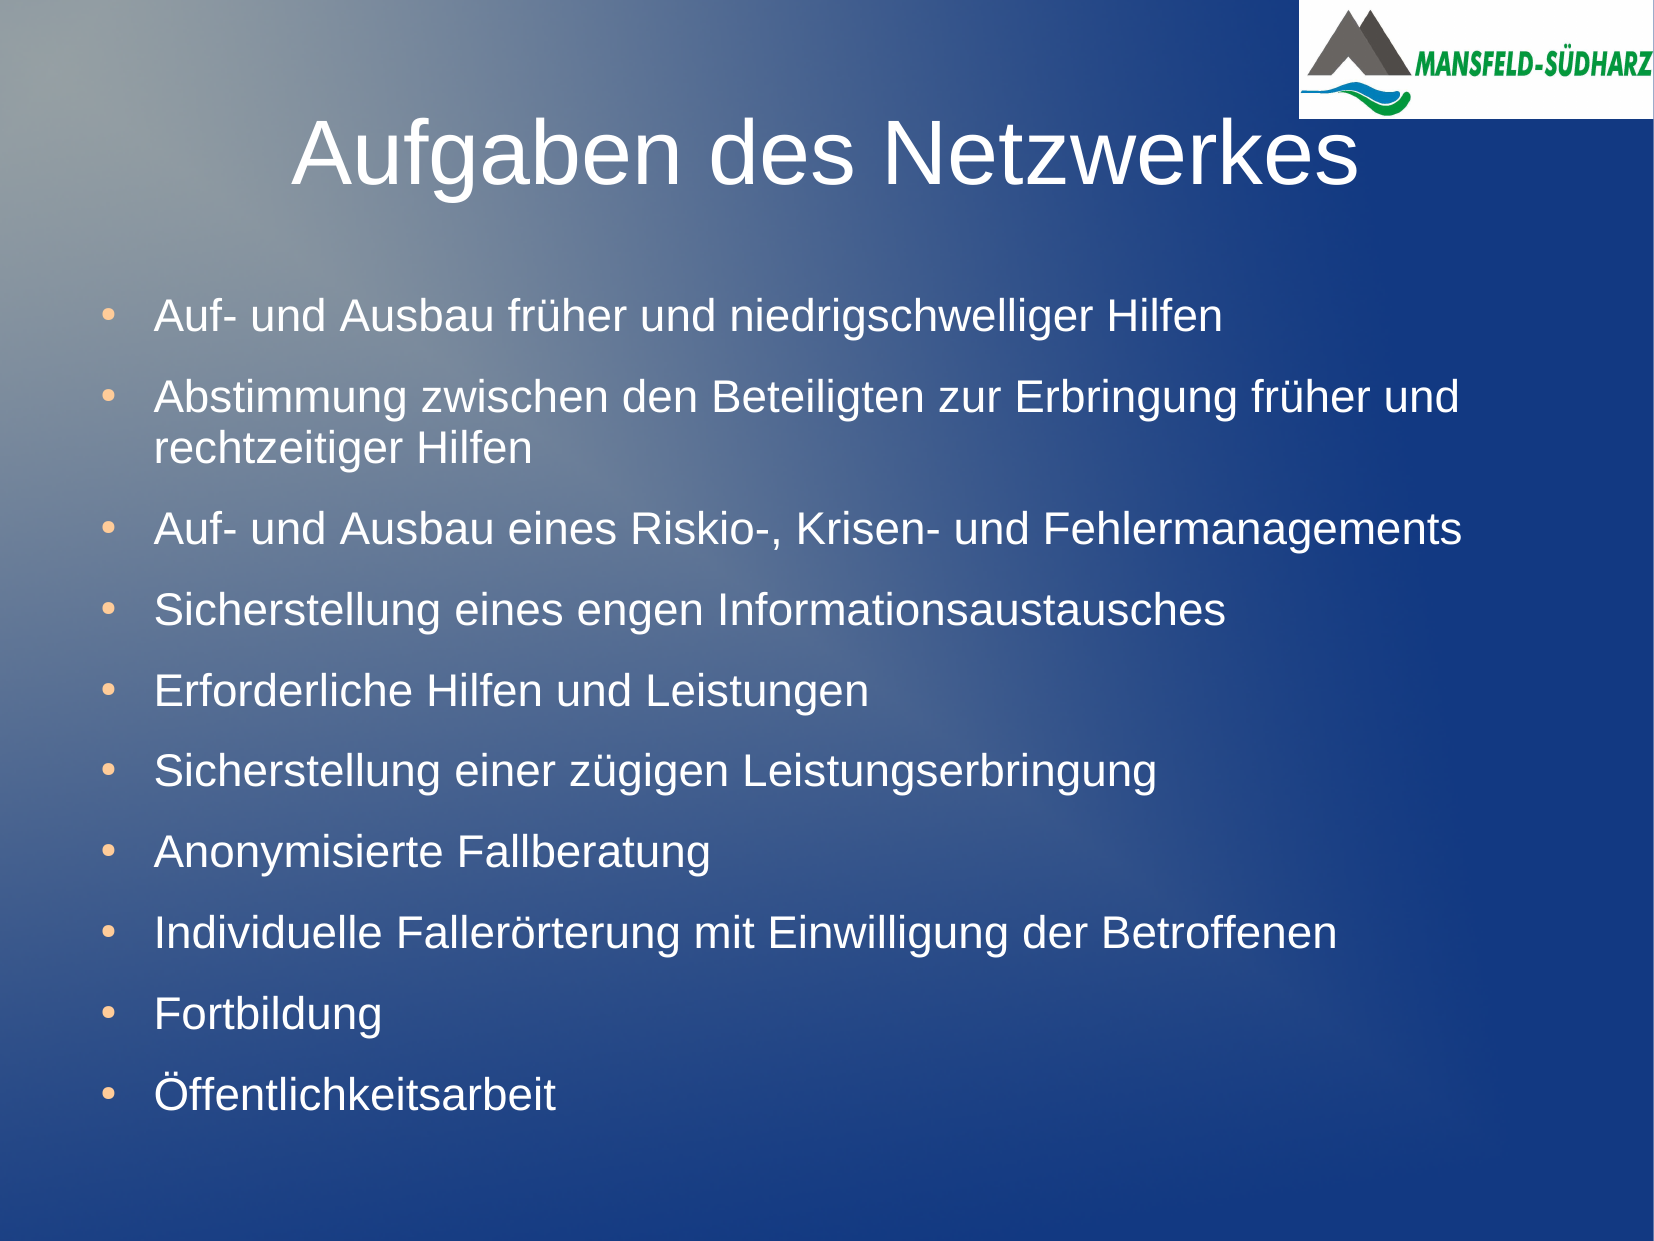

# Aufgaben des Netzwerkes
Auf- und Ausbau früher und niedrigschwelliger Hilfen
Abstimmung zwischen den Beteiligten zur Erbringung früher und rechtzeitiger Hilfen
Auf- und Ausbau eines Riskio-, Krisen- und Fehlermanagements
Sicherstellung eines engen Informationsaustausches
Erforderliche Hilfen und Leistungen
Sicherstellung einer zügigen Leistungserbringung
Anonymisierte Fallberatung
Individuelle Fallerörterung mit Einwilligung der Betroffenen
Fortbildung
Öffentlichkeitsarbeit